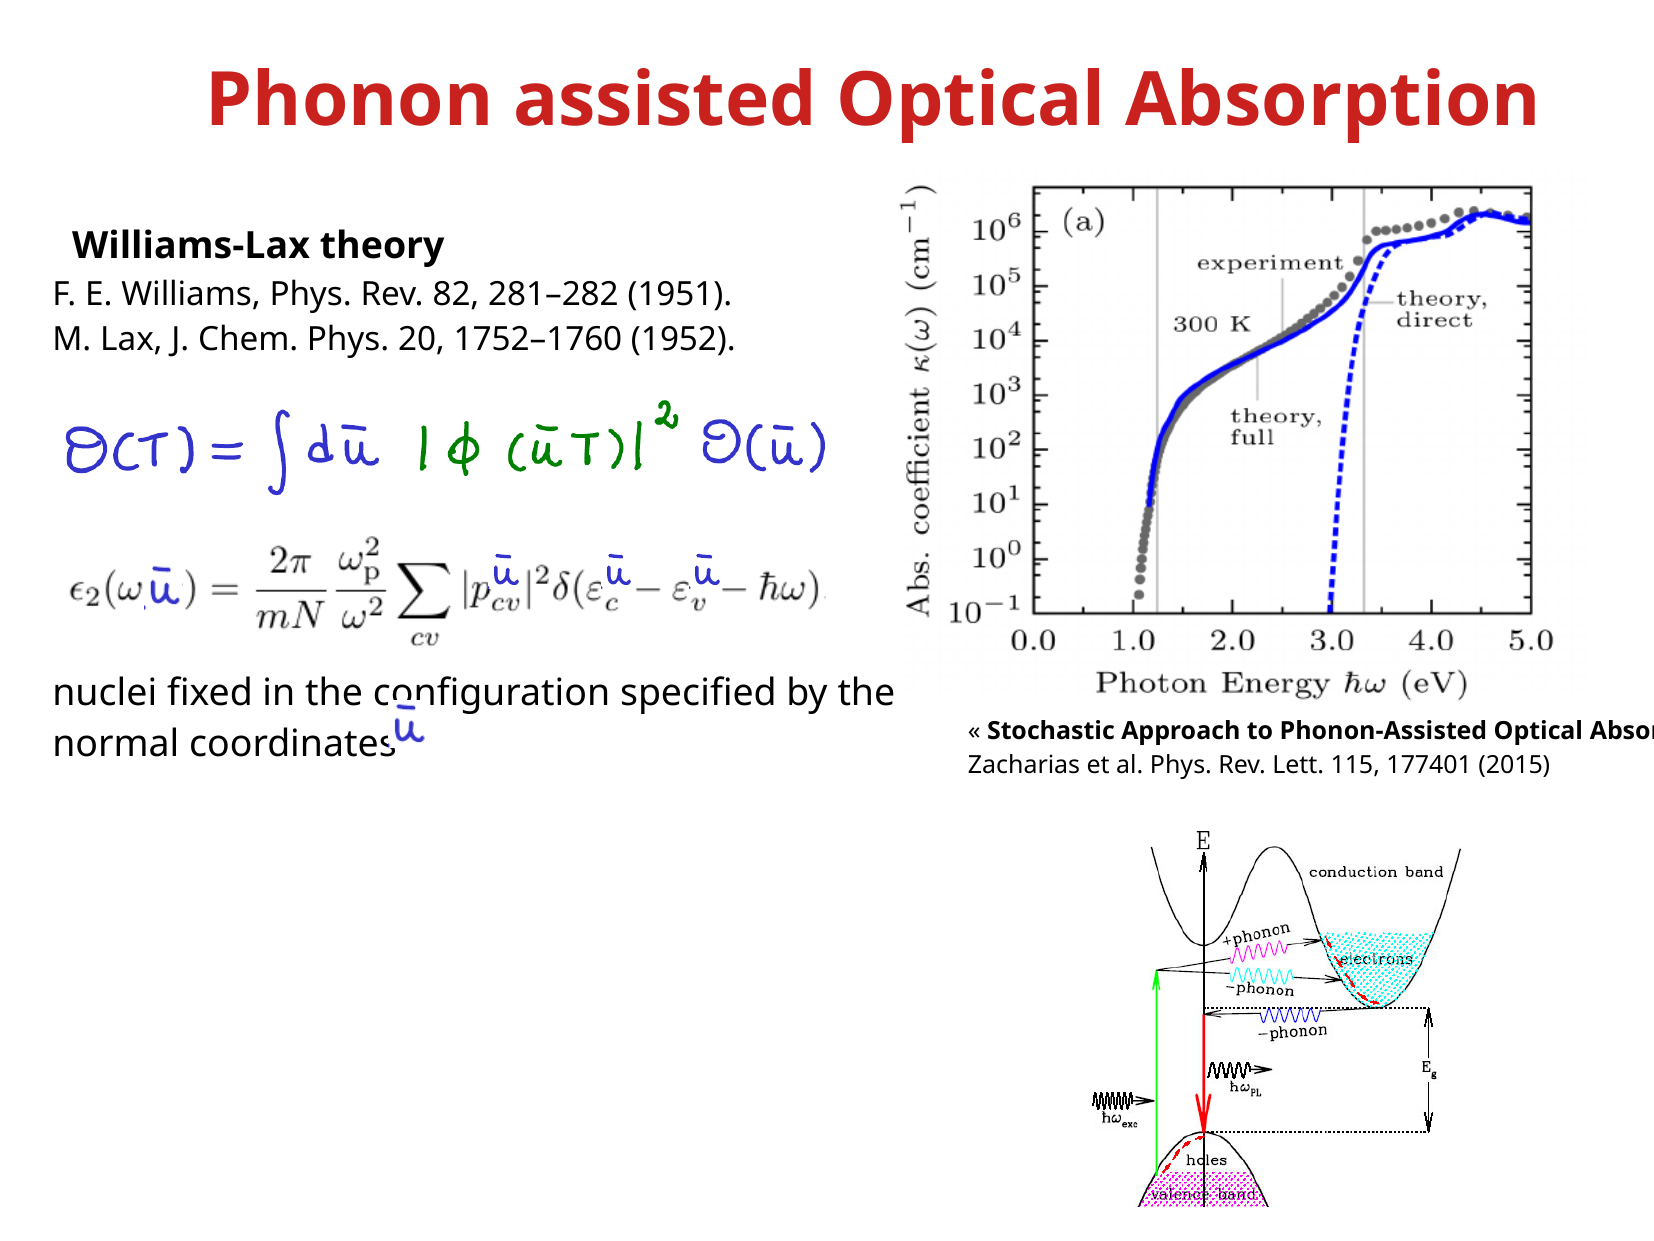

Phonon assisted Optical Absorption
« Stochastic Approach to Phonon-Assisted Optical Absorption »
Zacharias et al. Phys. Rev. Lett. 115, 177401 (2015)
Williams-Lax theory
F. E. Williams, Phys. Rev. 82, 281–282 (1951).
M. Lax, J. Chem. Phys. 20, 1752–1760 (1952).
nuclei fixed in the configuration specified by the
normal coordinates